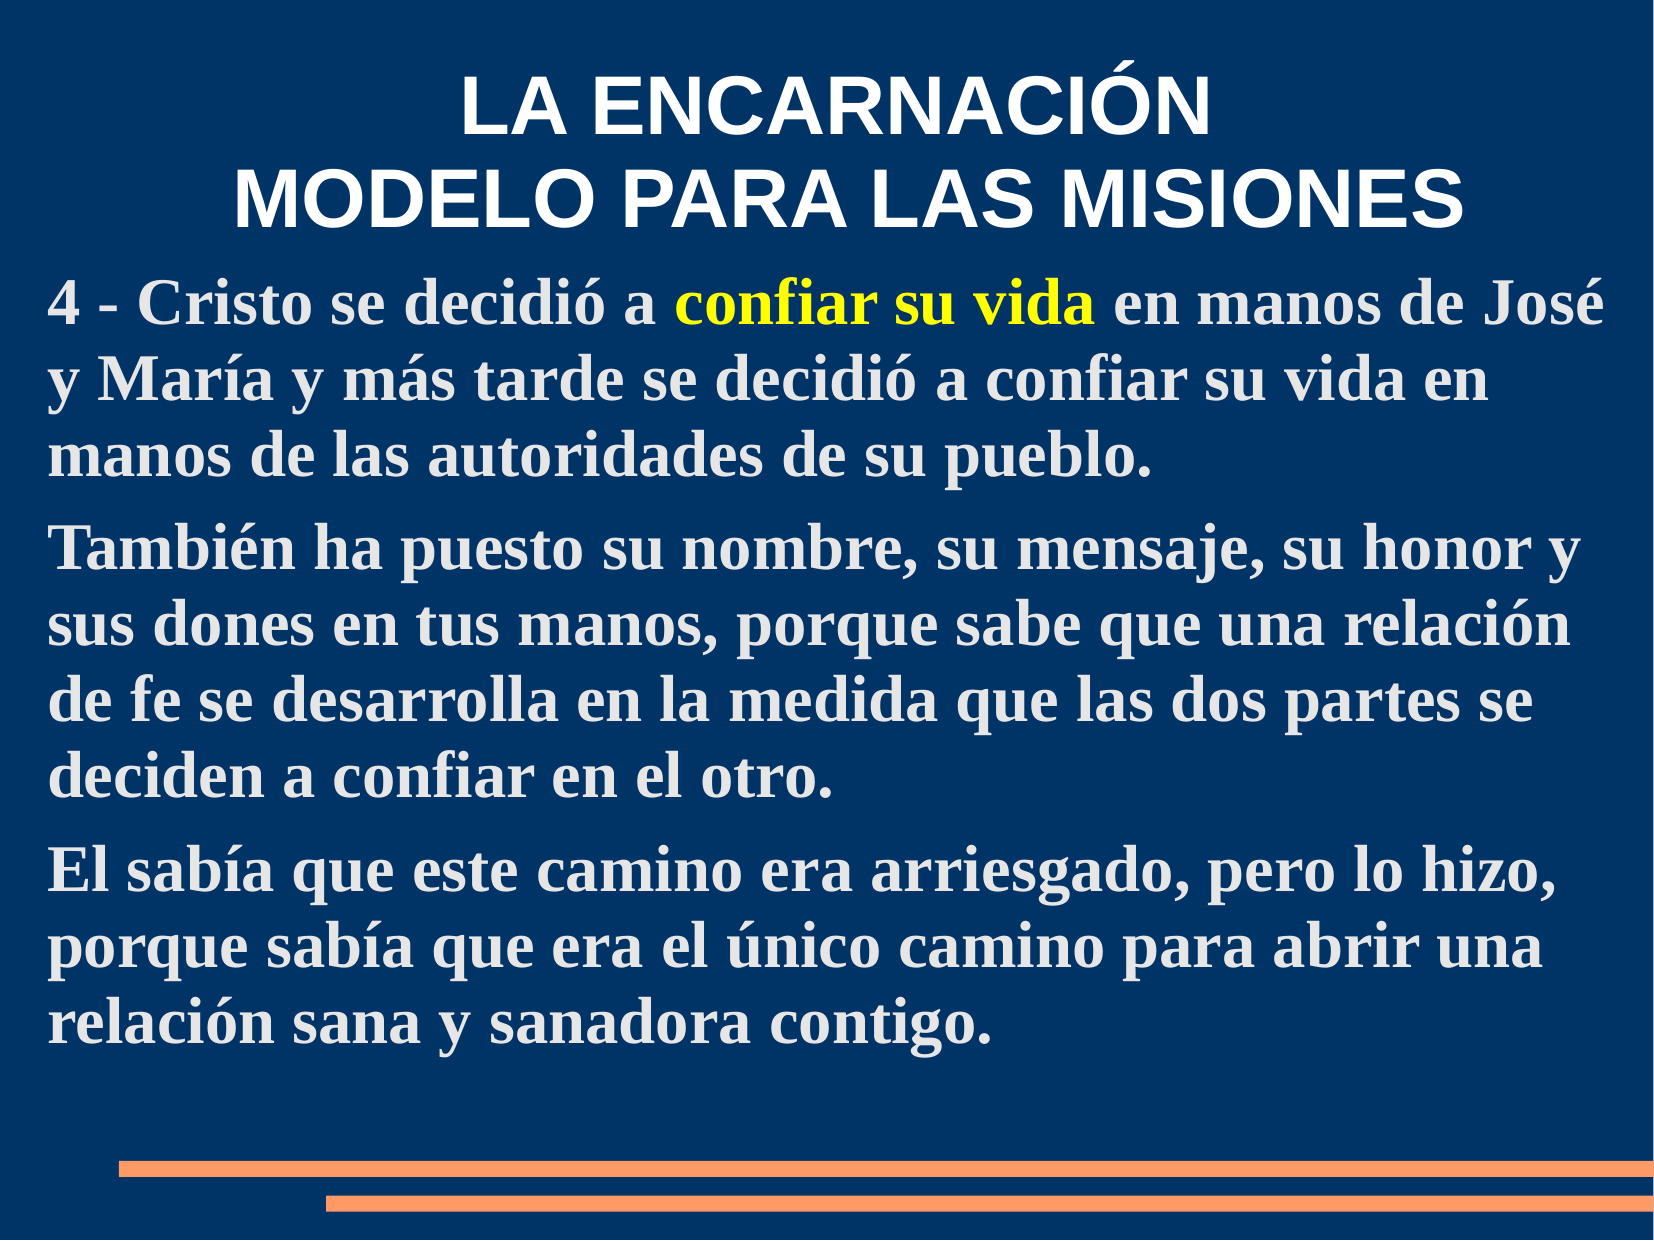

# LA ENCARNACIÓN MODELO PARA LAS MISIONES
4 - Cristo se decidió a confiar su vida en manos de José y María y más tarde se decidió a confiar su vida en manos de las autoridades de su pueblo.
También ha puesto su nombre, su mensaje, su honor y sus dones en tus manos, porque sabe que una relación de fe se desarrolla en la medida que las dos partes se deciden a confiar en el otro.
El sabía que este camino era arriesgado, pero lo hizo, porque sabía que era el único camino para abrir una relación sana y sanadora contigo.